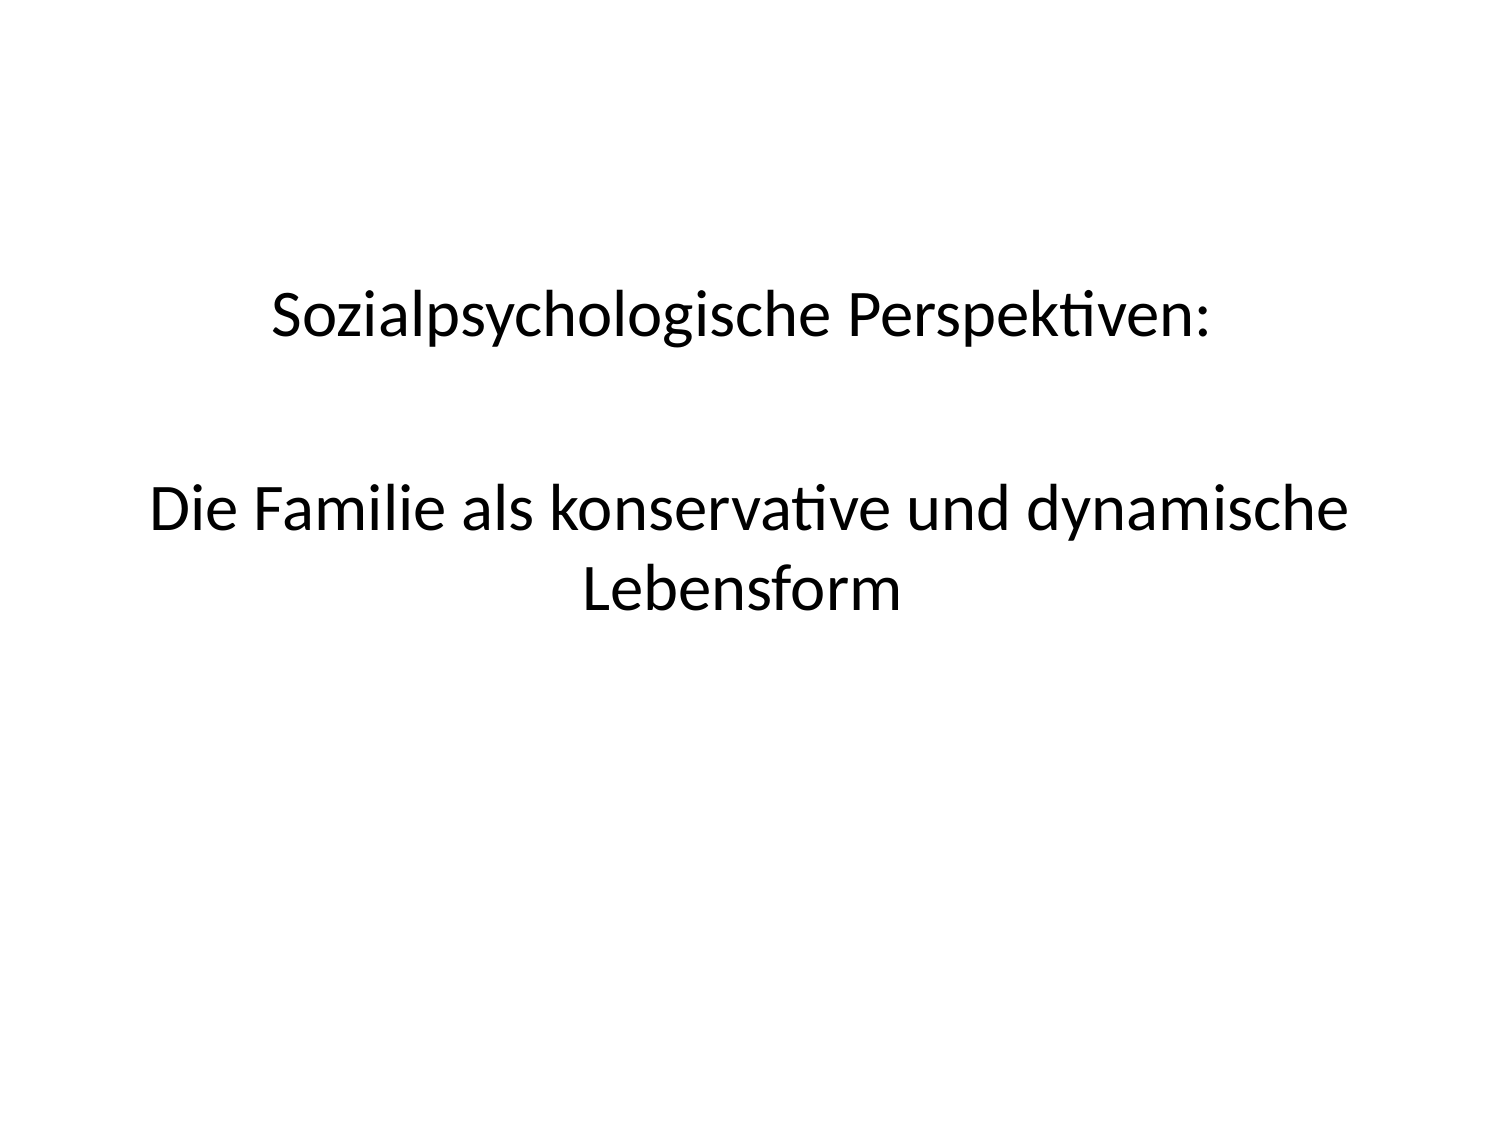

#
Sozialpsychologische Perspektiven:
Die Familie als konservative und dynamische Lebensform